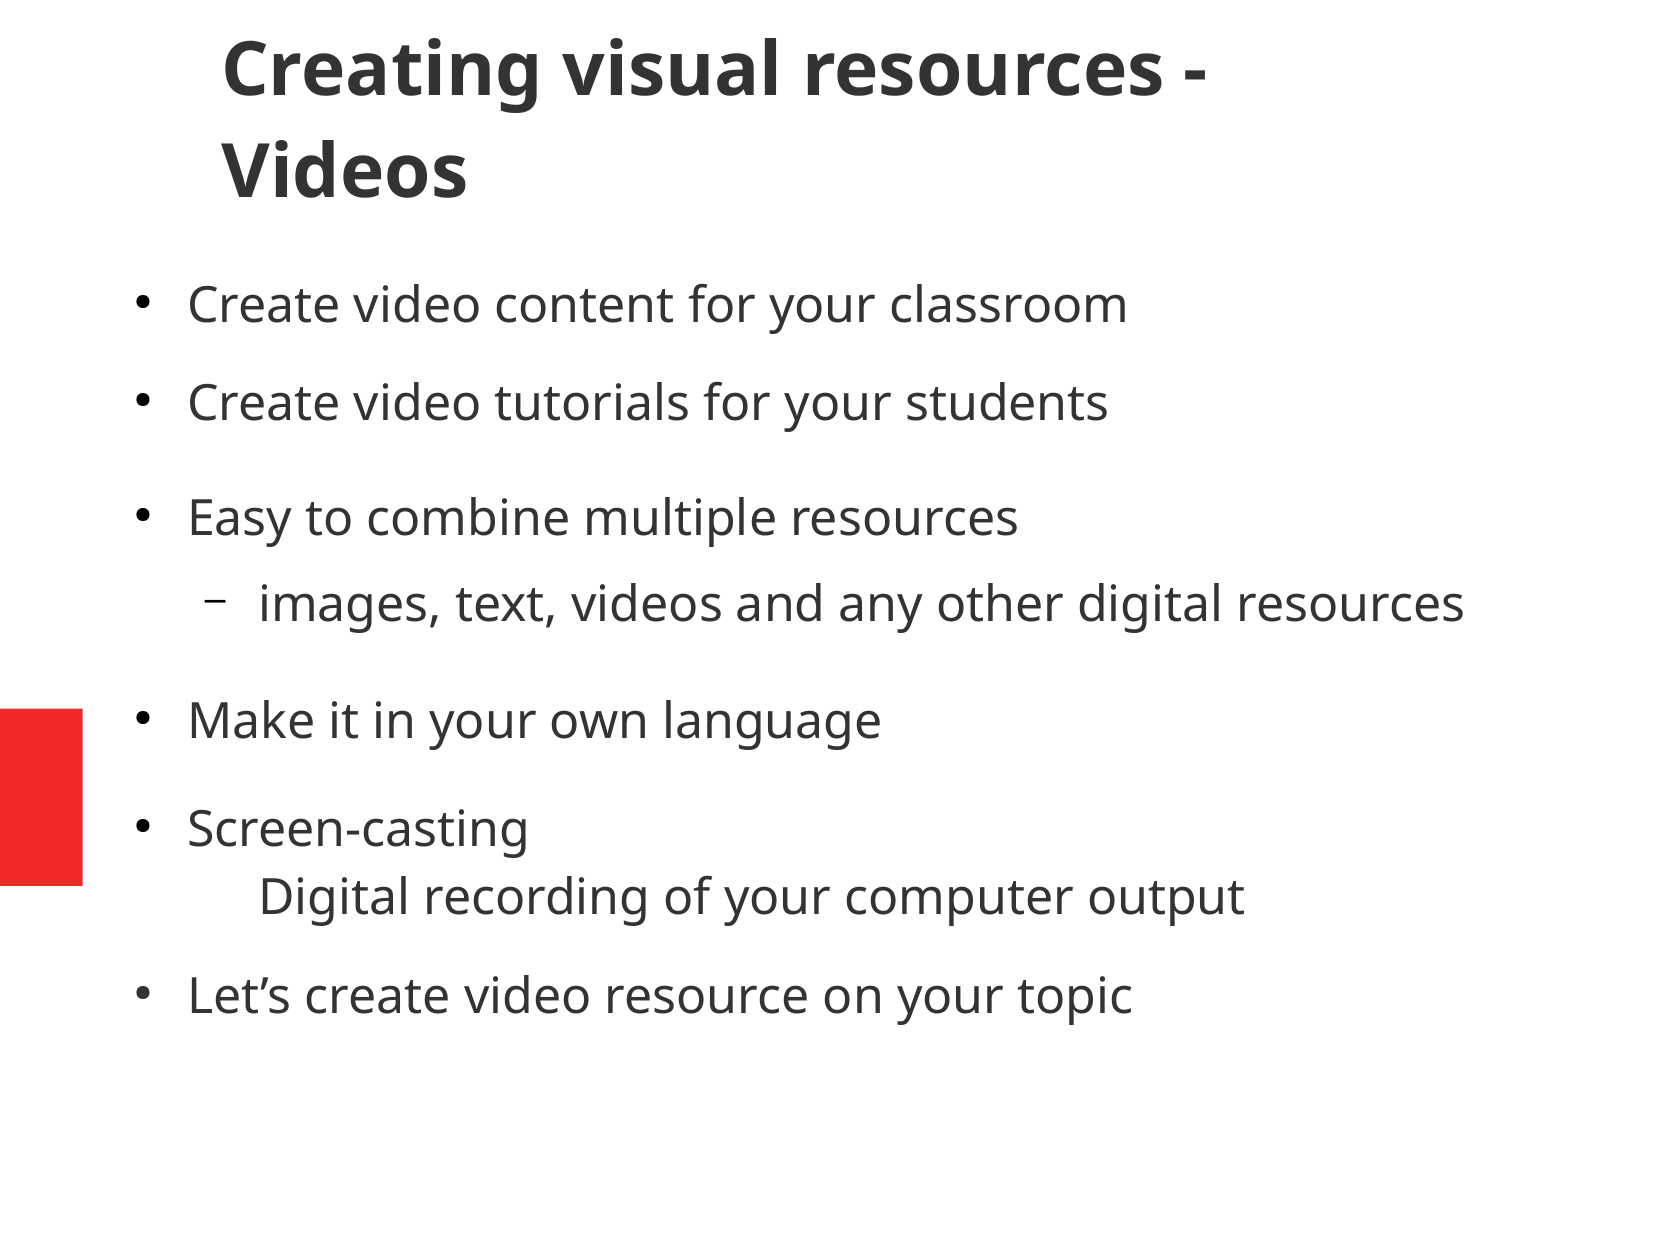

# Creating visual resources - Videos
Create video content for your classroom
Create video tutorials for your students
Easy to combine multiple resources
images, text, videos and any other digital resources
Make it in your own language
Screen-casting
Digital recording of your computer output
Let’s create video resource on your topic